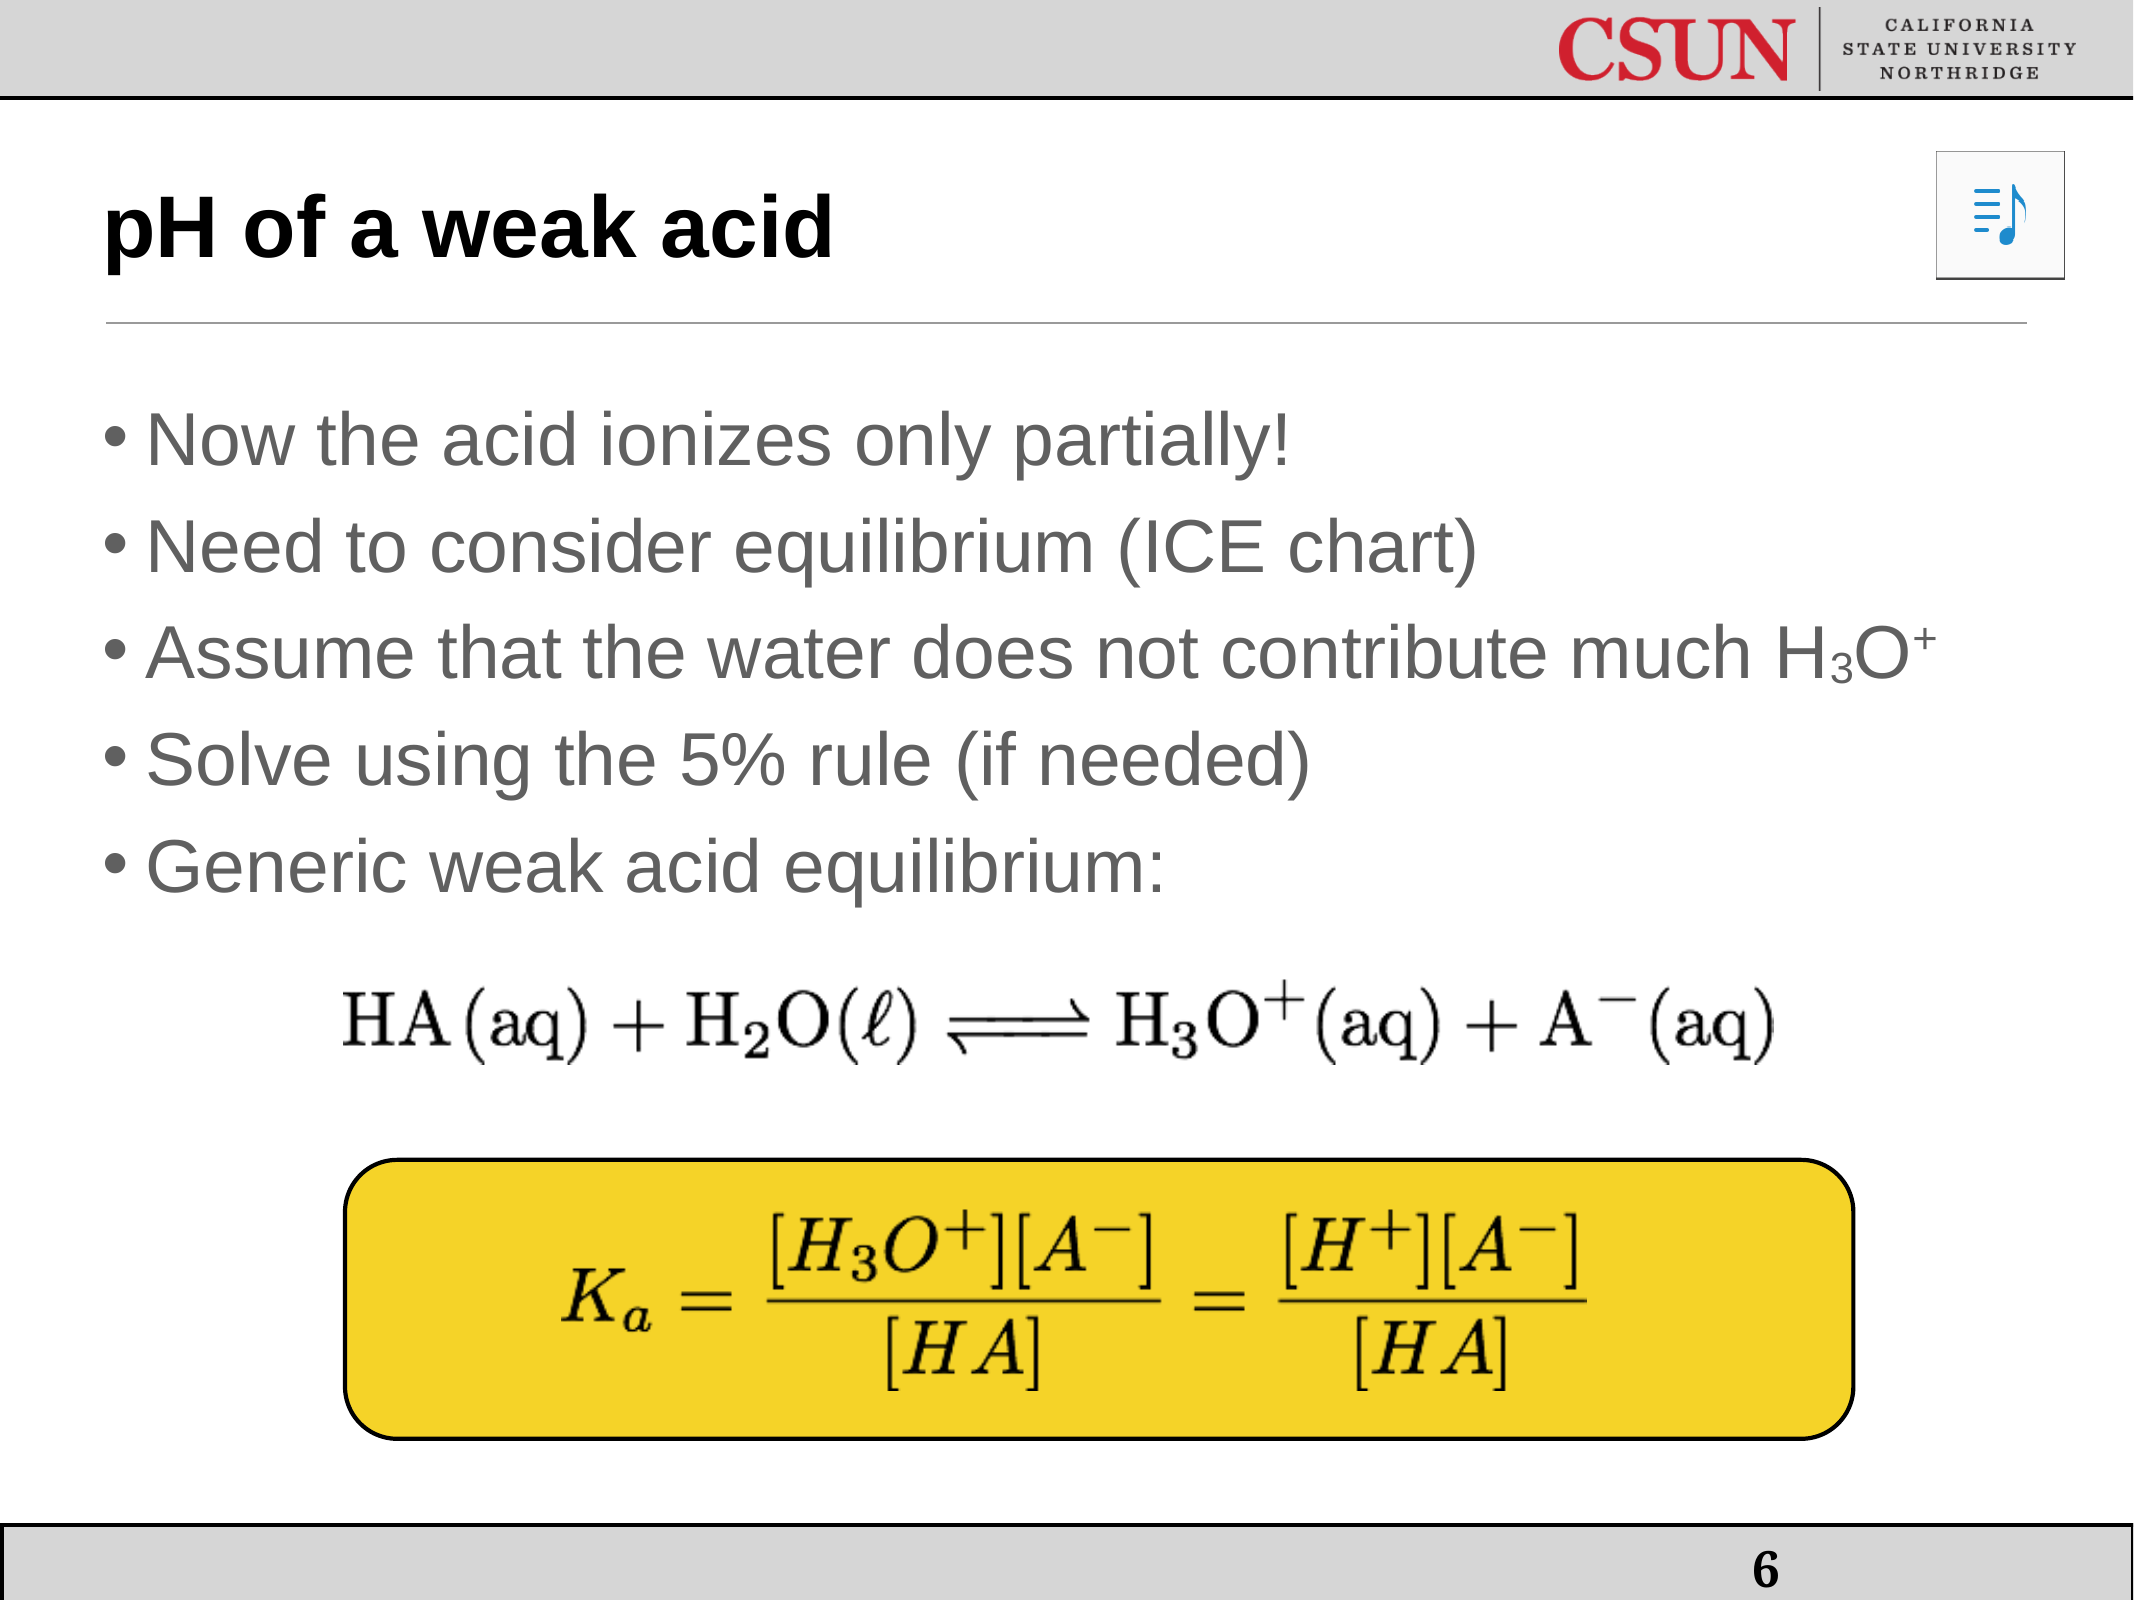

# pH of a weak acid
Now the acid ionizes only partially!
Need to consider equilibrium (ICE chart)
Assume that the water does not contribute much H3O+
Solve using the 5% rule (if needed)
Generic weak acid equilibrium:
6